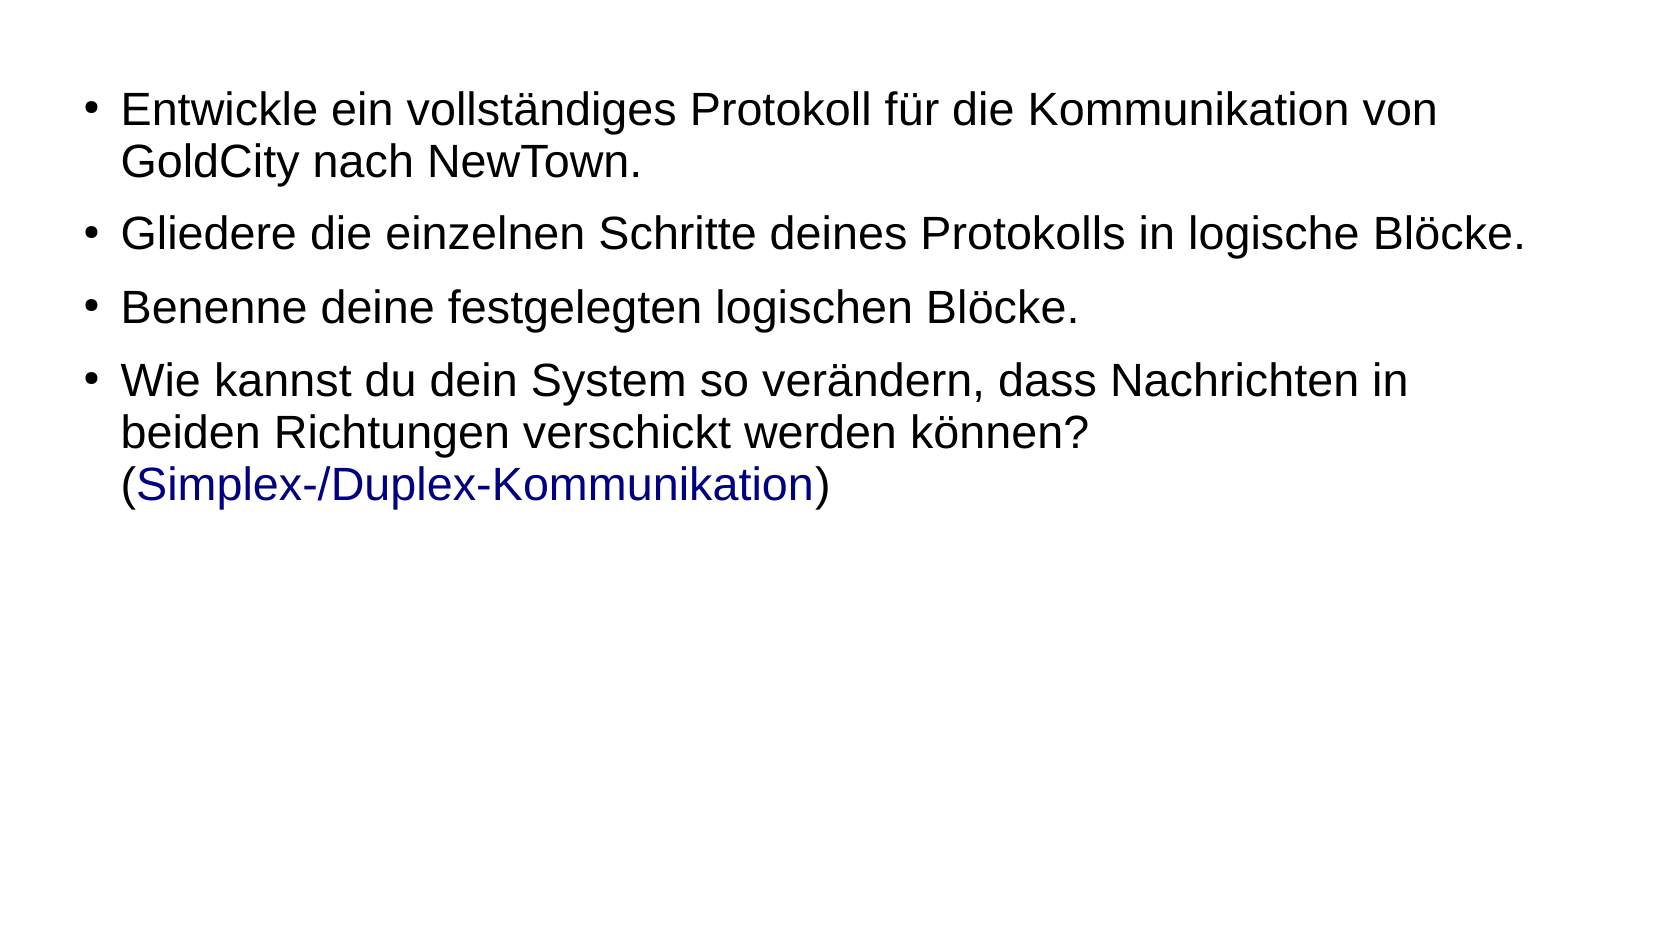

# Entwickle ein vollständiges Protokoll für die Kommunikation von GoldCity nach NewTown.
Gliedere die einzelnen Schritte deines Protokolls in logische Blöcke.
Benenne deine festgelegten logischen Blöcke.
Wie kannst du dein System so verändern, dass Nachrichten in beiden Richtungen verschickt werden können?
(Simplex-/Duplex-Kommunikation)